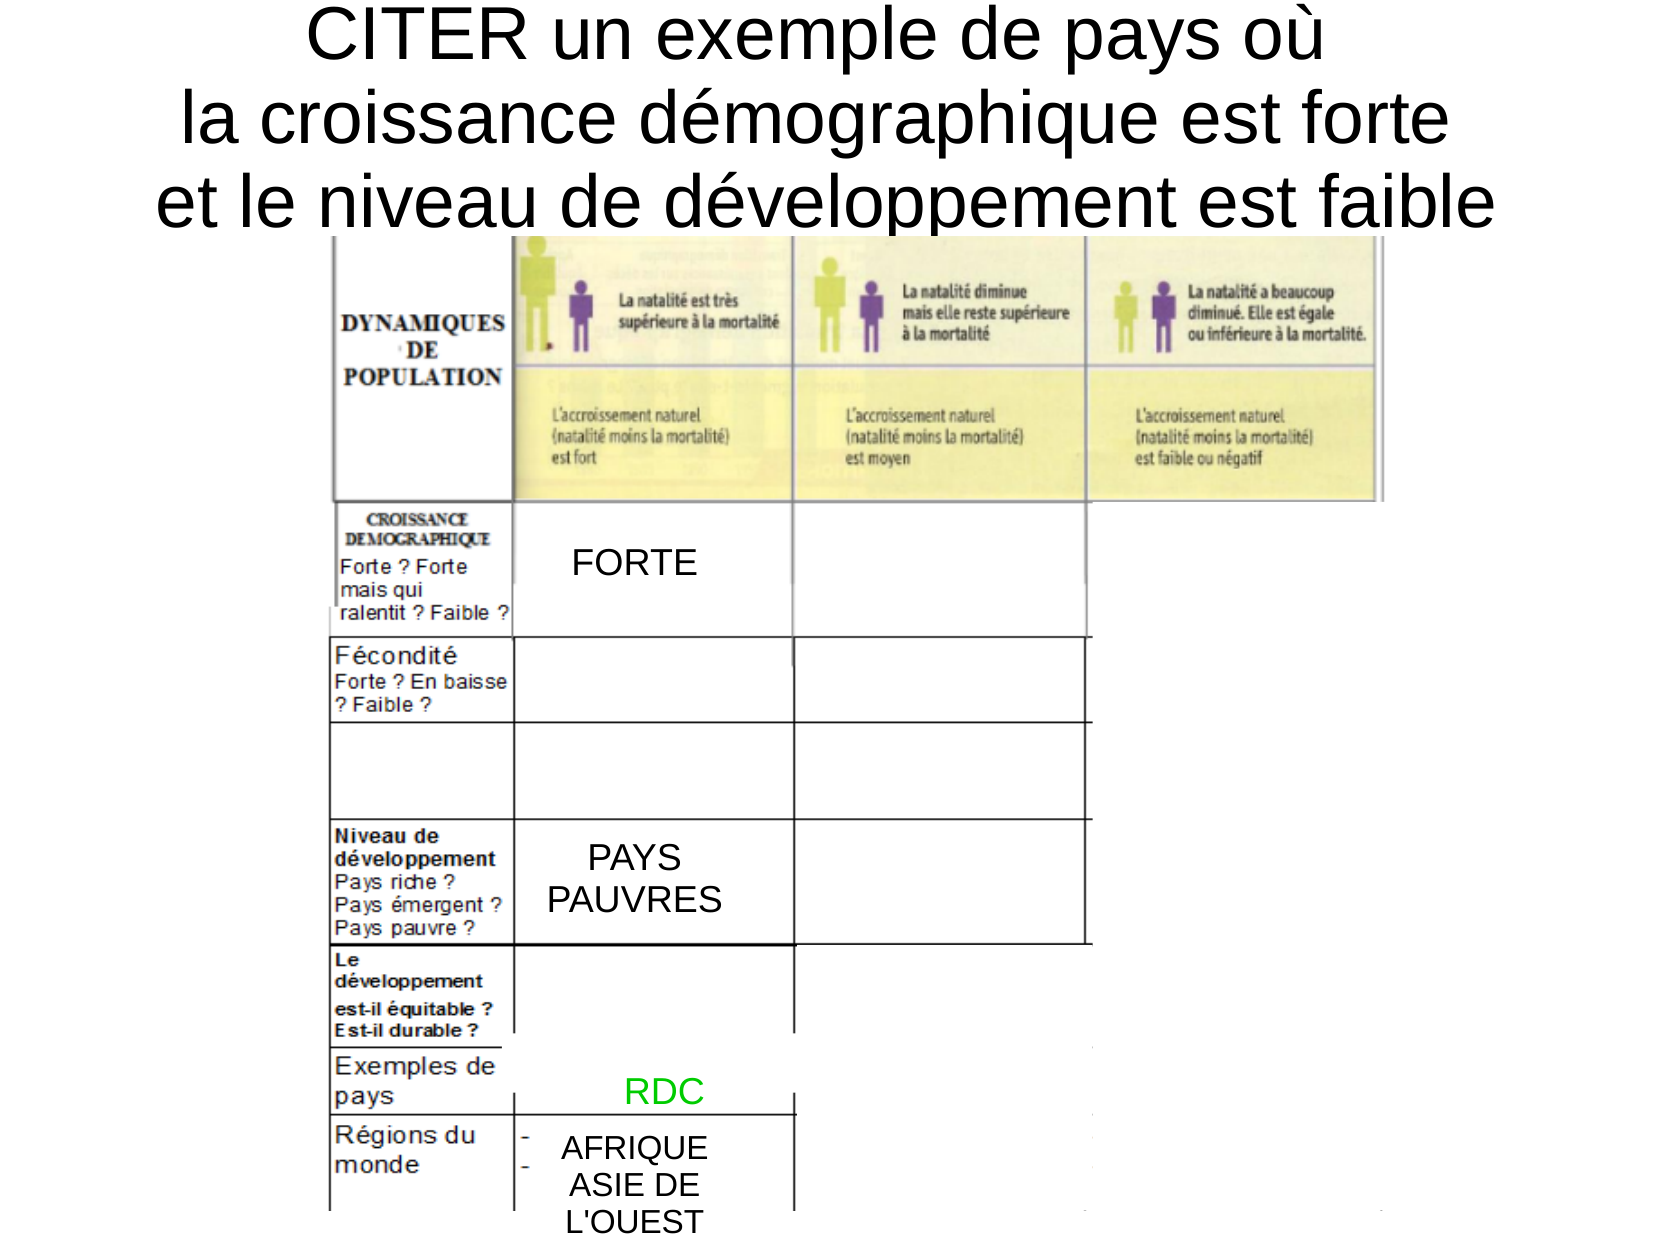

# CITER un exemple de pays où la croissance démographique est forte et le niveau de développement est faible
FORTE
PAYS
PAUVRES
RDC
AFRIQUE
ASIE DE L'OUEST